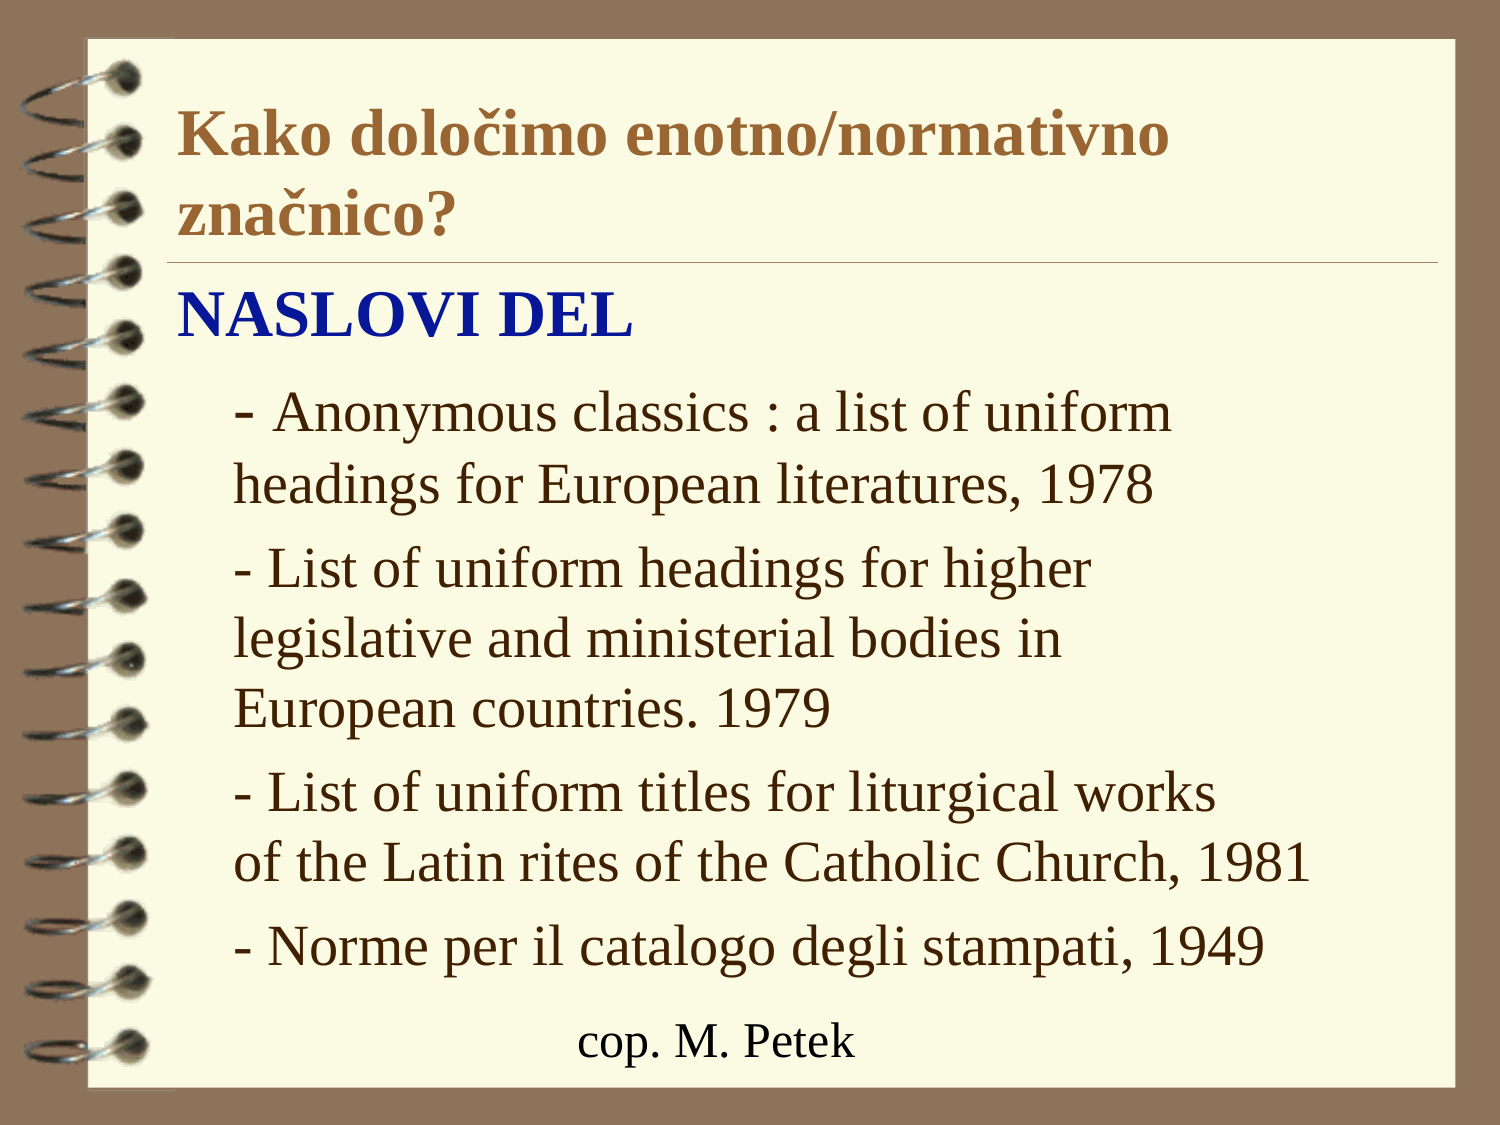

# Kako določimo enotno/normativno značnico?
NASLOVI DEL
	- Anonymous classics : a list of uniform 	headings for European literatures, 1978
	- List of uniform headings for higher 	legislative and ministerial bodies in 	European countries. 1979
	- List of uniform titles for liturgical works 	of the Latin rites of the Catholic Church, 1981
	- Norme per il catalogo degli stampati, 1949
cop. M. Petek